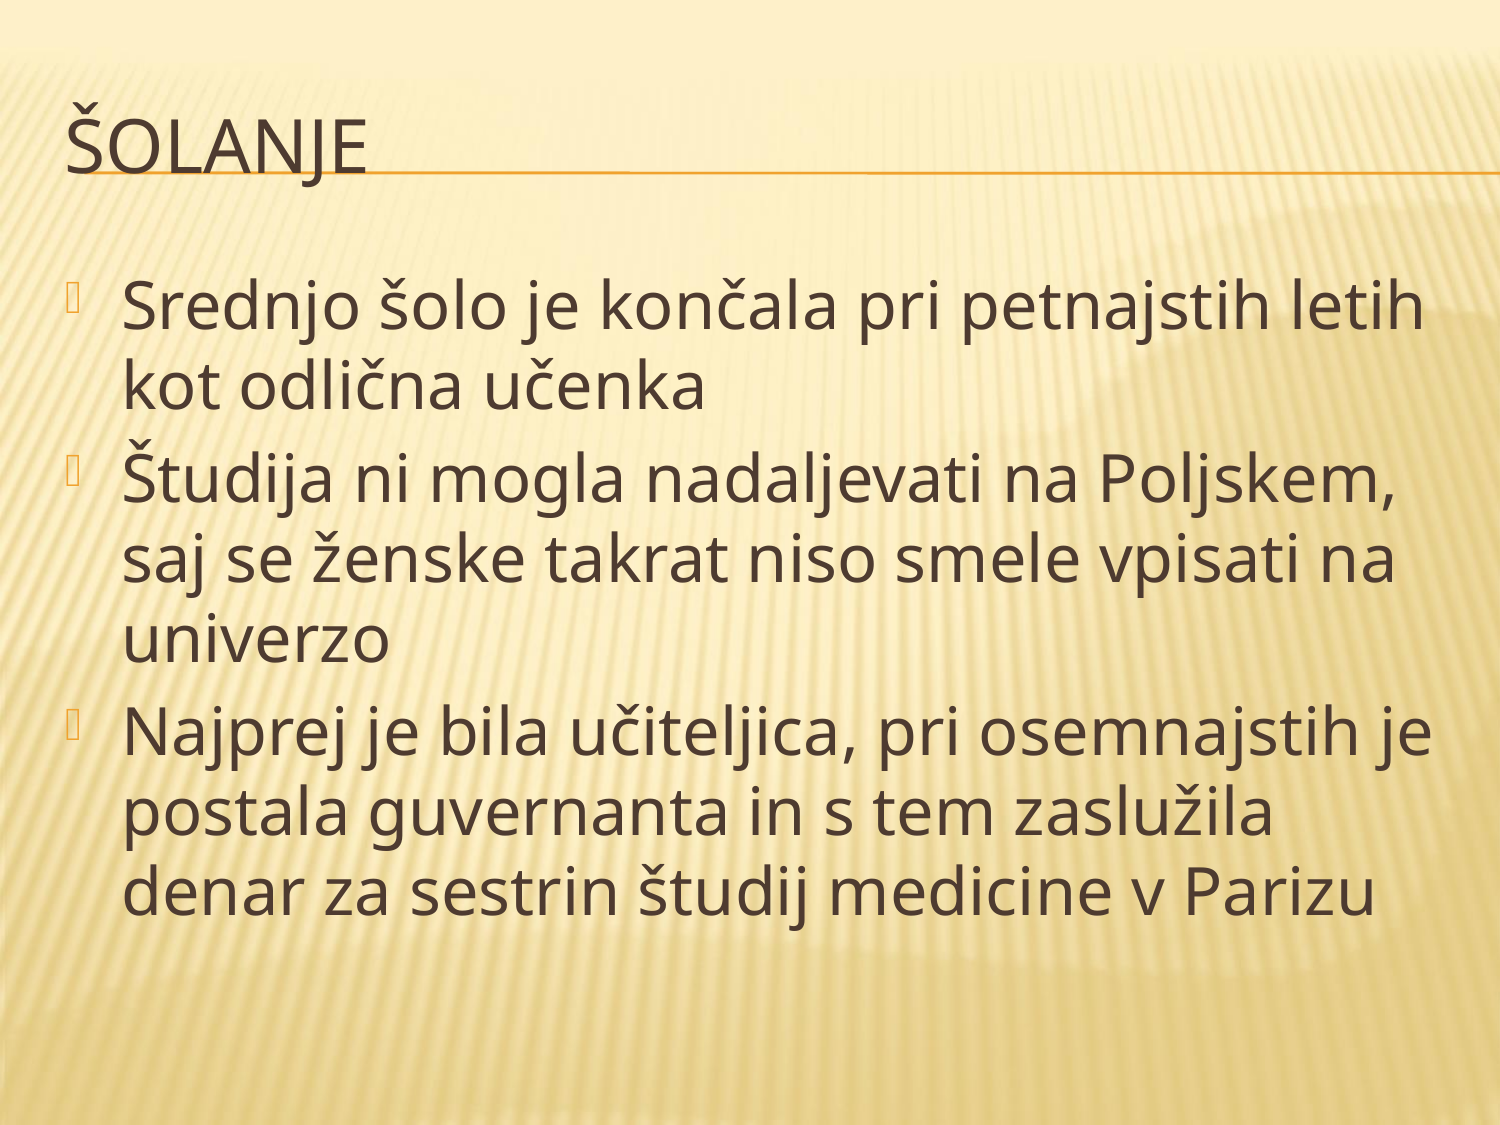

# ŠOLANJE
Srednjo šolo je končala pri petnajstih letih kot odlična učenka
Študija ni mogla nadaljevati na Poljskem, saj se ženske takrat niso smele vpisati na univerzo
Najprej je bila učiteljica, pri osemnajstih je postala guvernanta in s tem zaslužila denar za sestrin študij medicine v Parizu